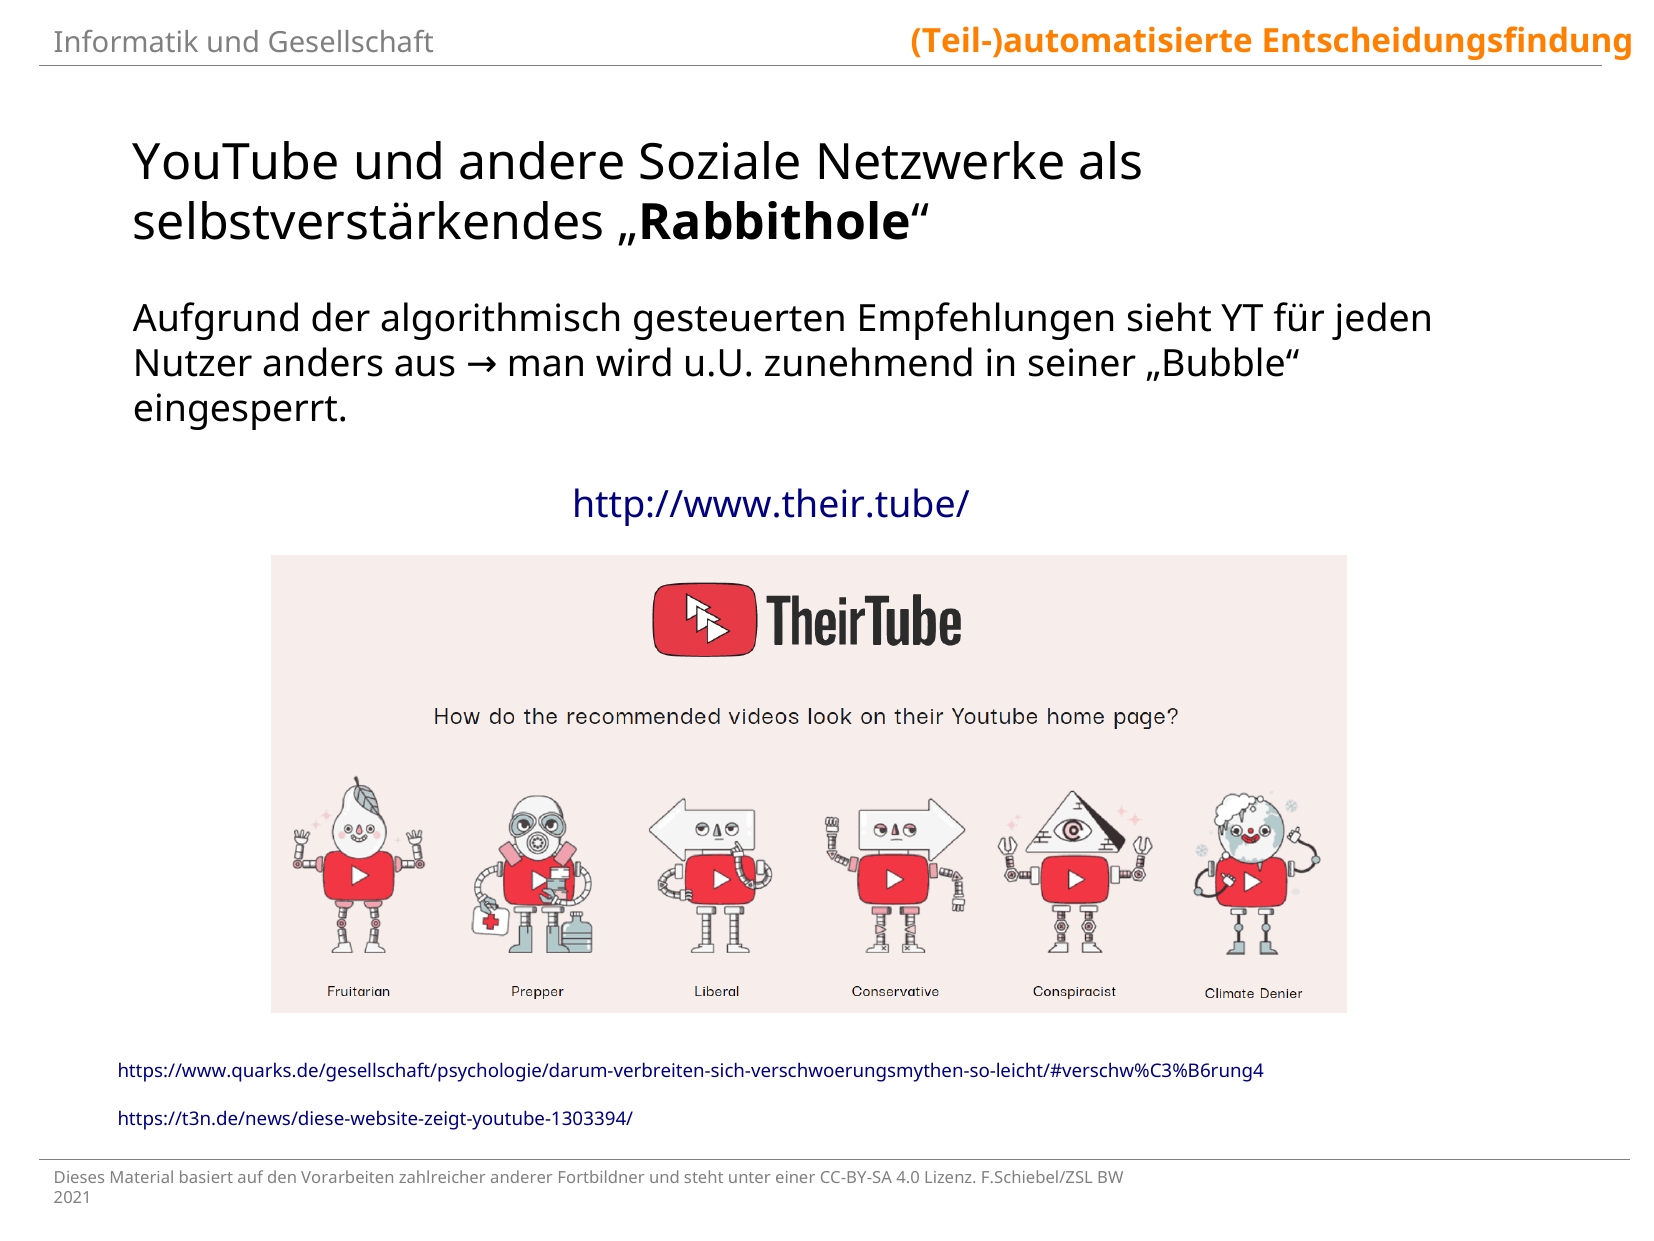

(Teil-)automatisierte Entscheidungsfindung
Informatik und Gesellschaft
YouTube und andere Soziale Netzwerke als selbstverstärkendes „Rabbithole“
Aufgrund der algorithmisch gesteuerten Empfehlungen sieht YT für jeden Nutzer anders aus → man wird u.U. zunehmend in seiner „Bubble“ eingesperrt.
http://www.their.tube/
https://www.quarks.de/gesellschaft/psychologie/darum-verbreiten-sich-verschwoerungsmythen-so-leicht/#verschw%C3%B6rung4
https://t3n.de/news/diese-website-zeigt-youtube-1303394/